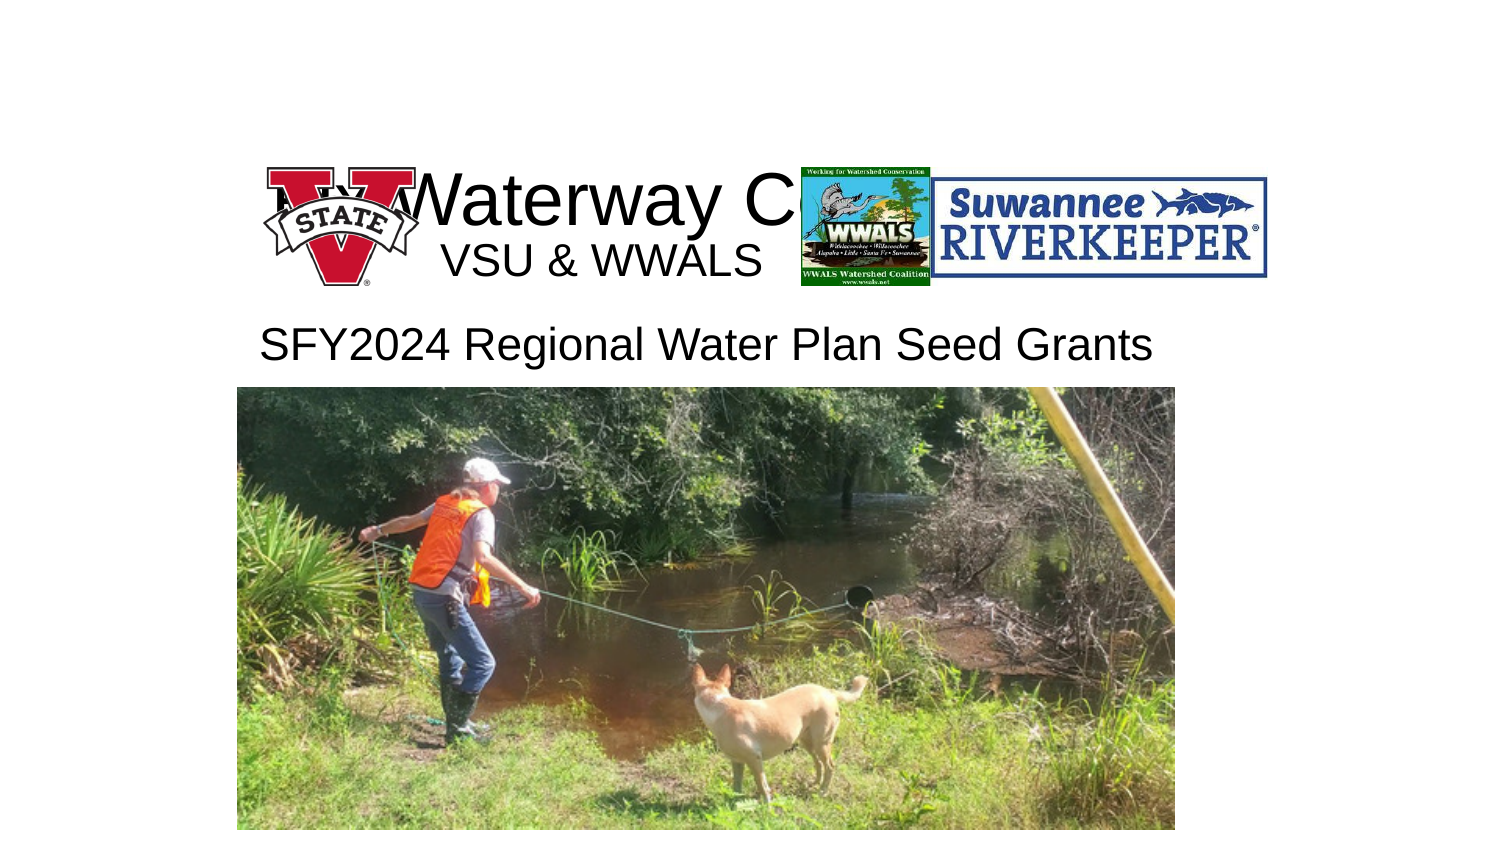

# Fix Waterway Contamination
VSU & WWALS
SFY2024 Regional Water Plan Seed Grants